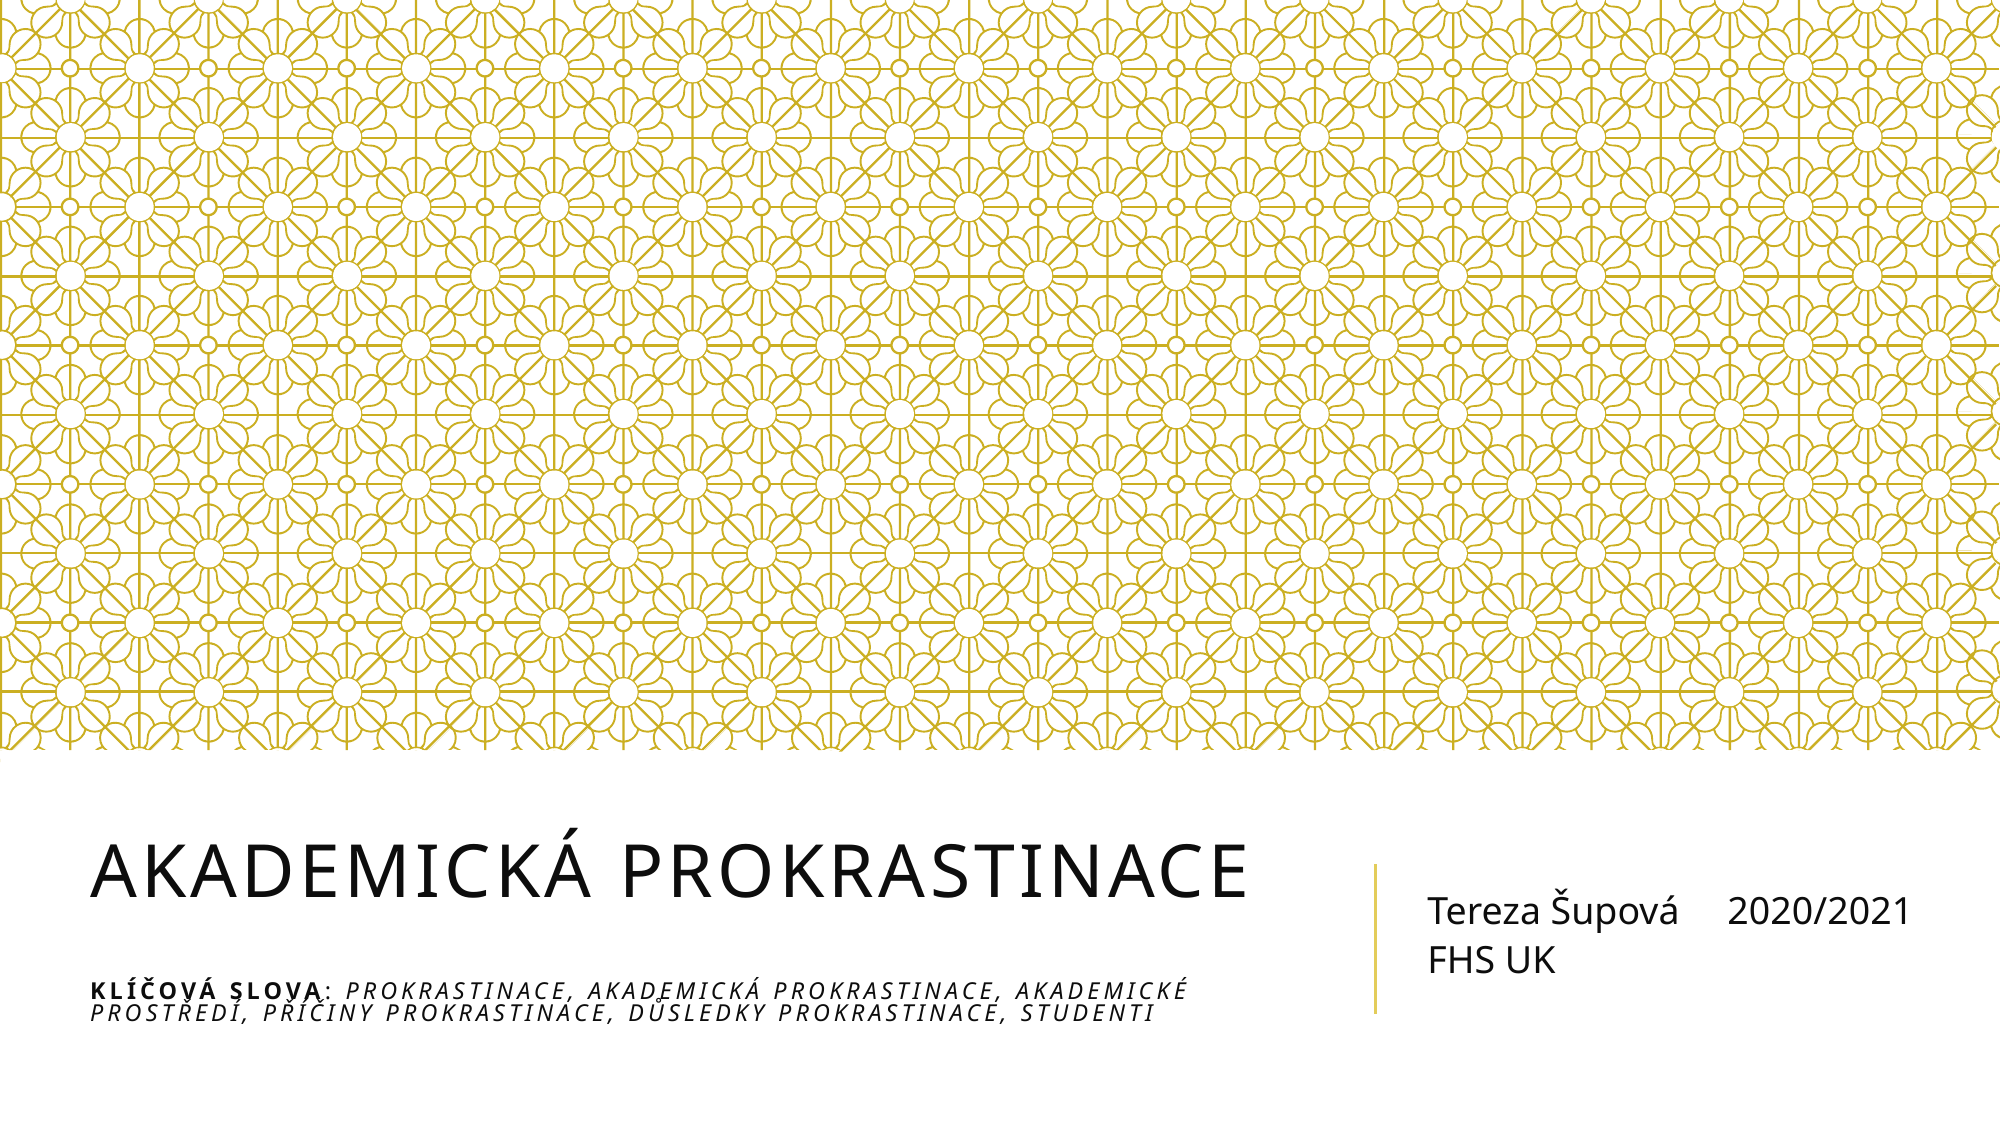

# Akademická prokrastinace klíčová slova: Prokrastinace, akademická prokrastinace, akademické prostředí, příčiny prokrastinace, důsledky prokrastinace, studenti
Tereza Šupová	2020/2021
FHS UK